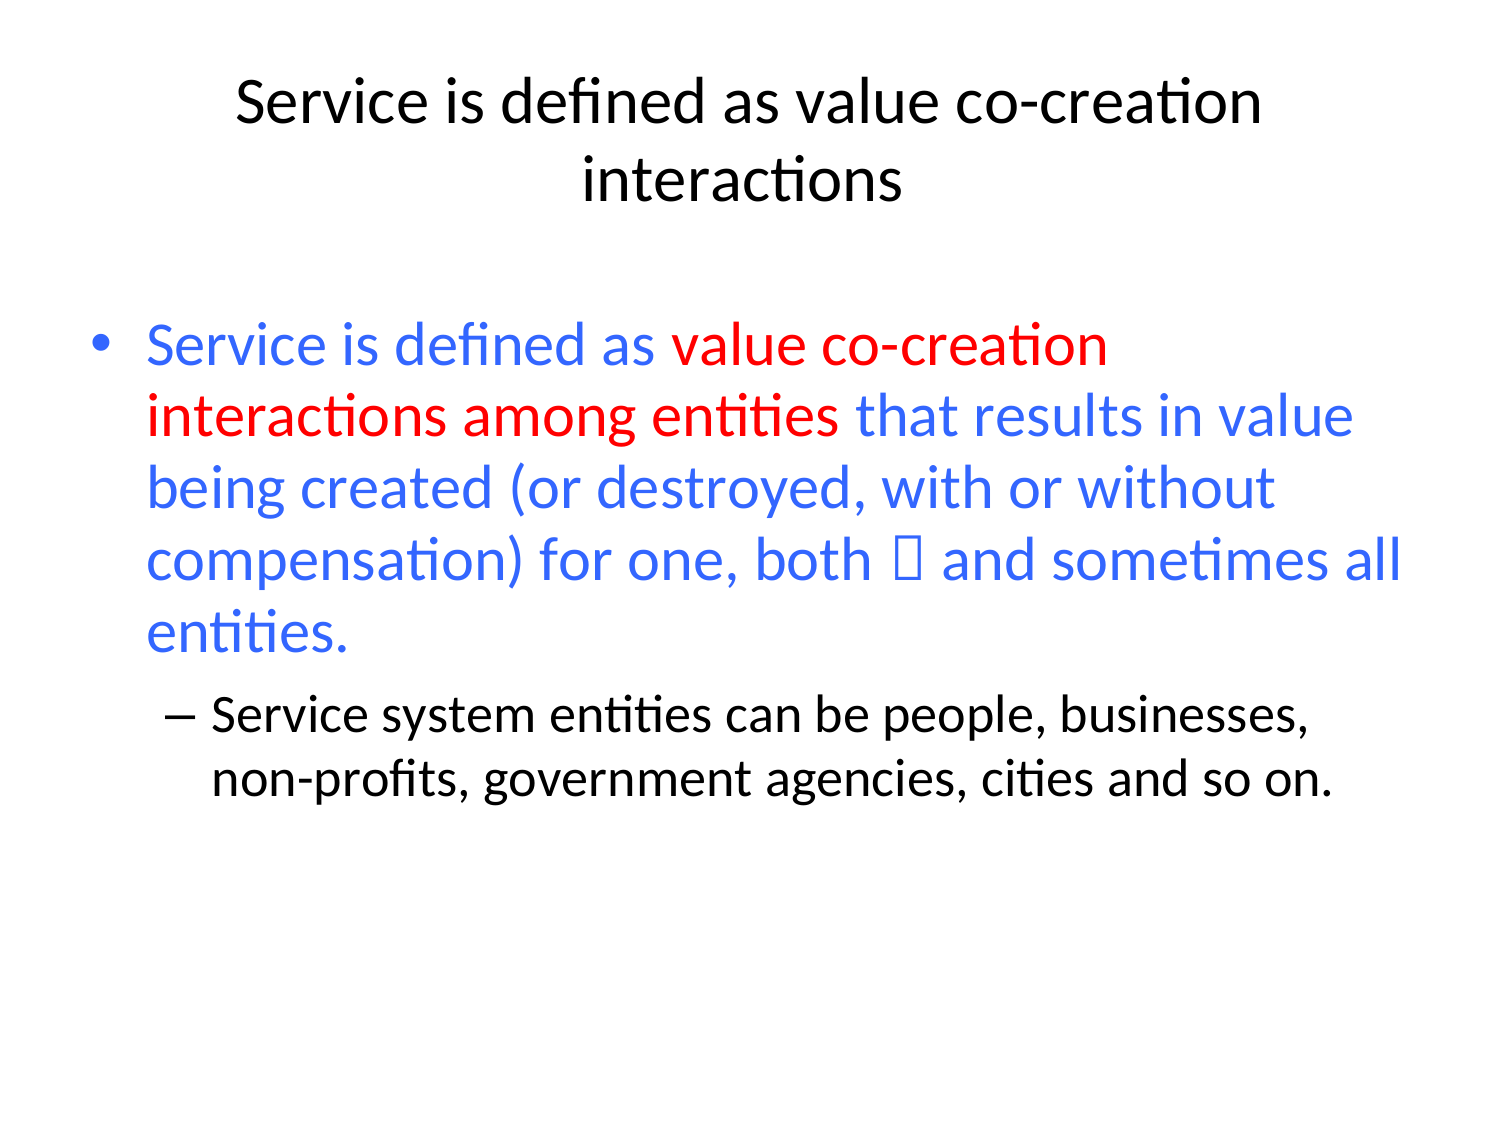

# Service is defined as value co-creation interactions
Service is defined as value co-creation interactions among entities that results in value being created (or destroyed, with or without compensation) for one, both，and sometimes all entities.
Service system entities can be people, businesses, non-profits, government agencies, cities and so on.